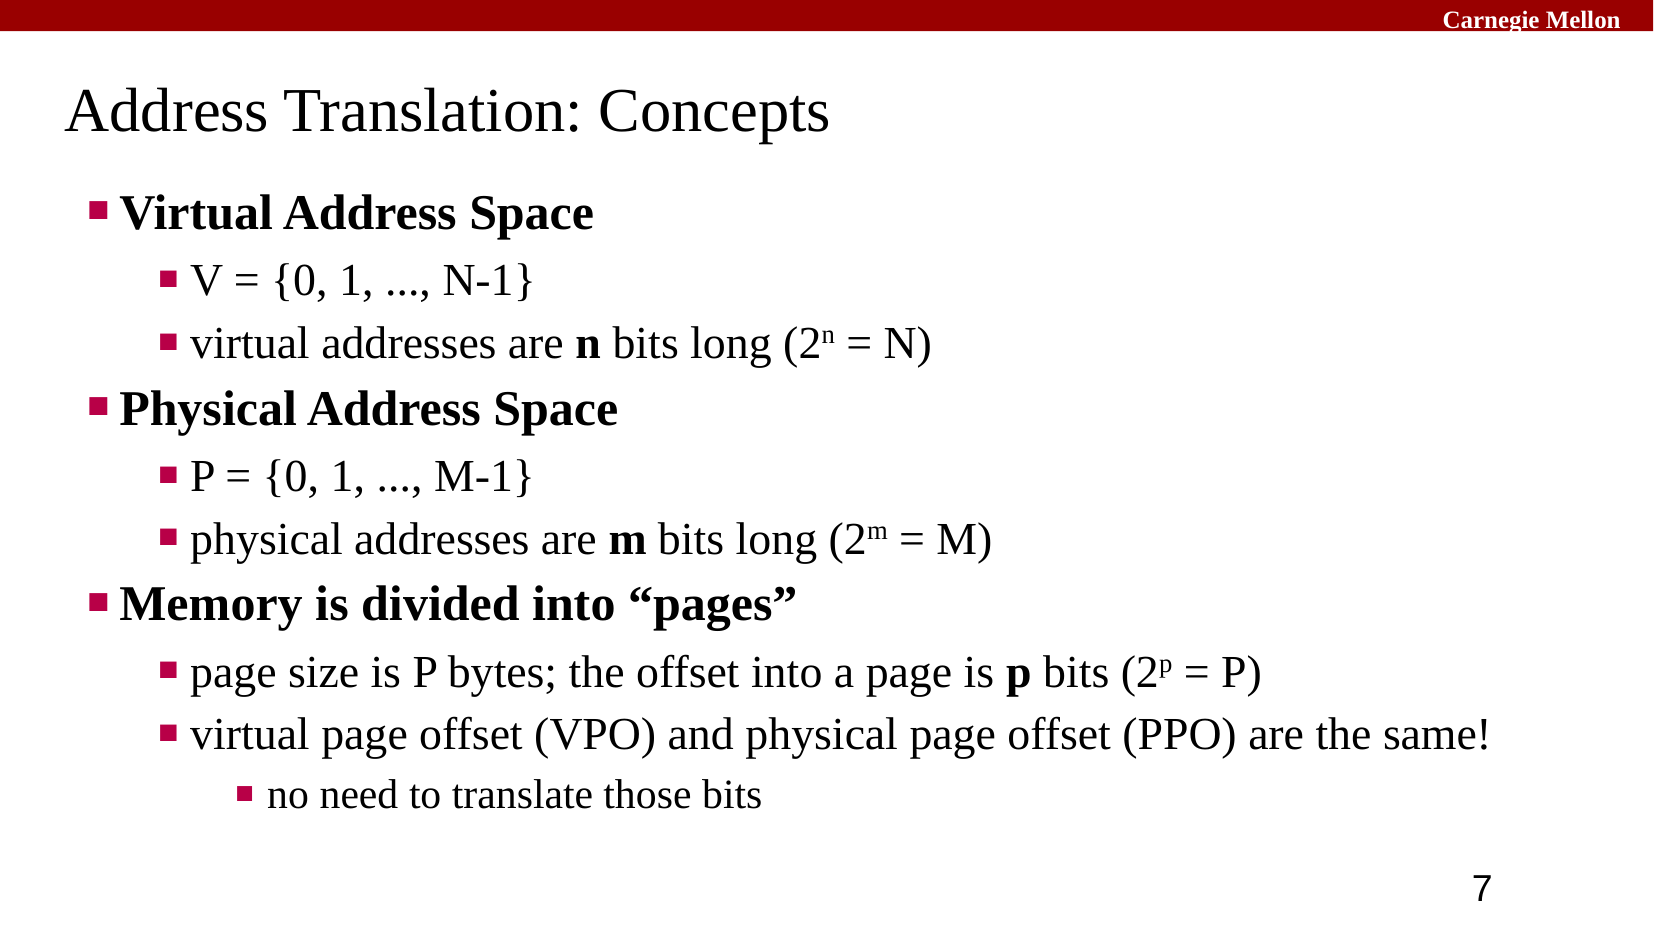

# Address Translation: Concepts
Virtual Address Space
V = {0, 1, ..., N-1}
virtual addresses are n bits long (2n = N)
Physical Address Space
P = {0, 1, ..., M-1}
physical addresses are m bits long (2m = M)
Memory is divided into “pages”
page size is P bytes; the offset into a page is p bits (2p = P)
virtual page offset (VPO) and physical page offset (PPO) are the same!
no need to translate those bits